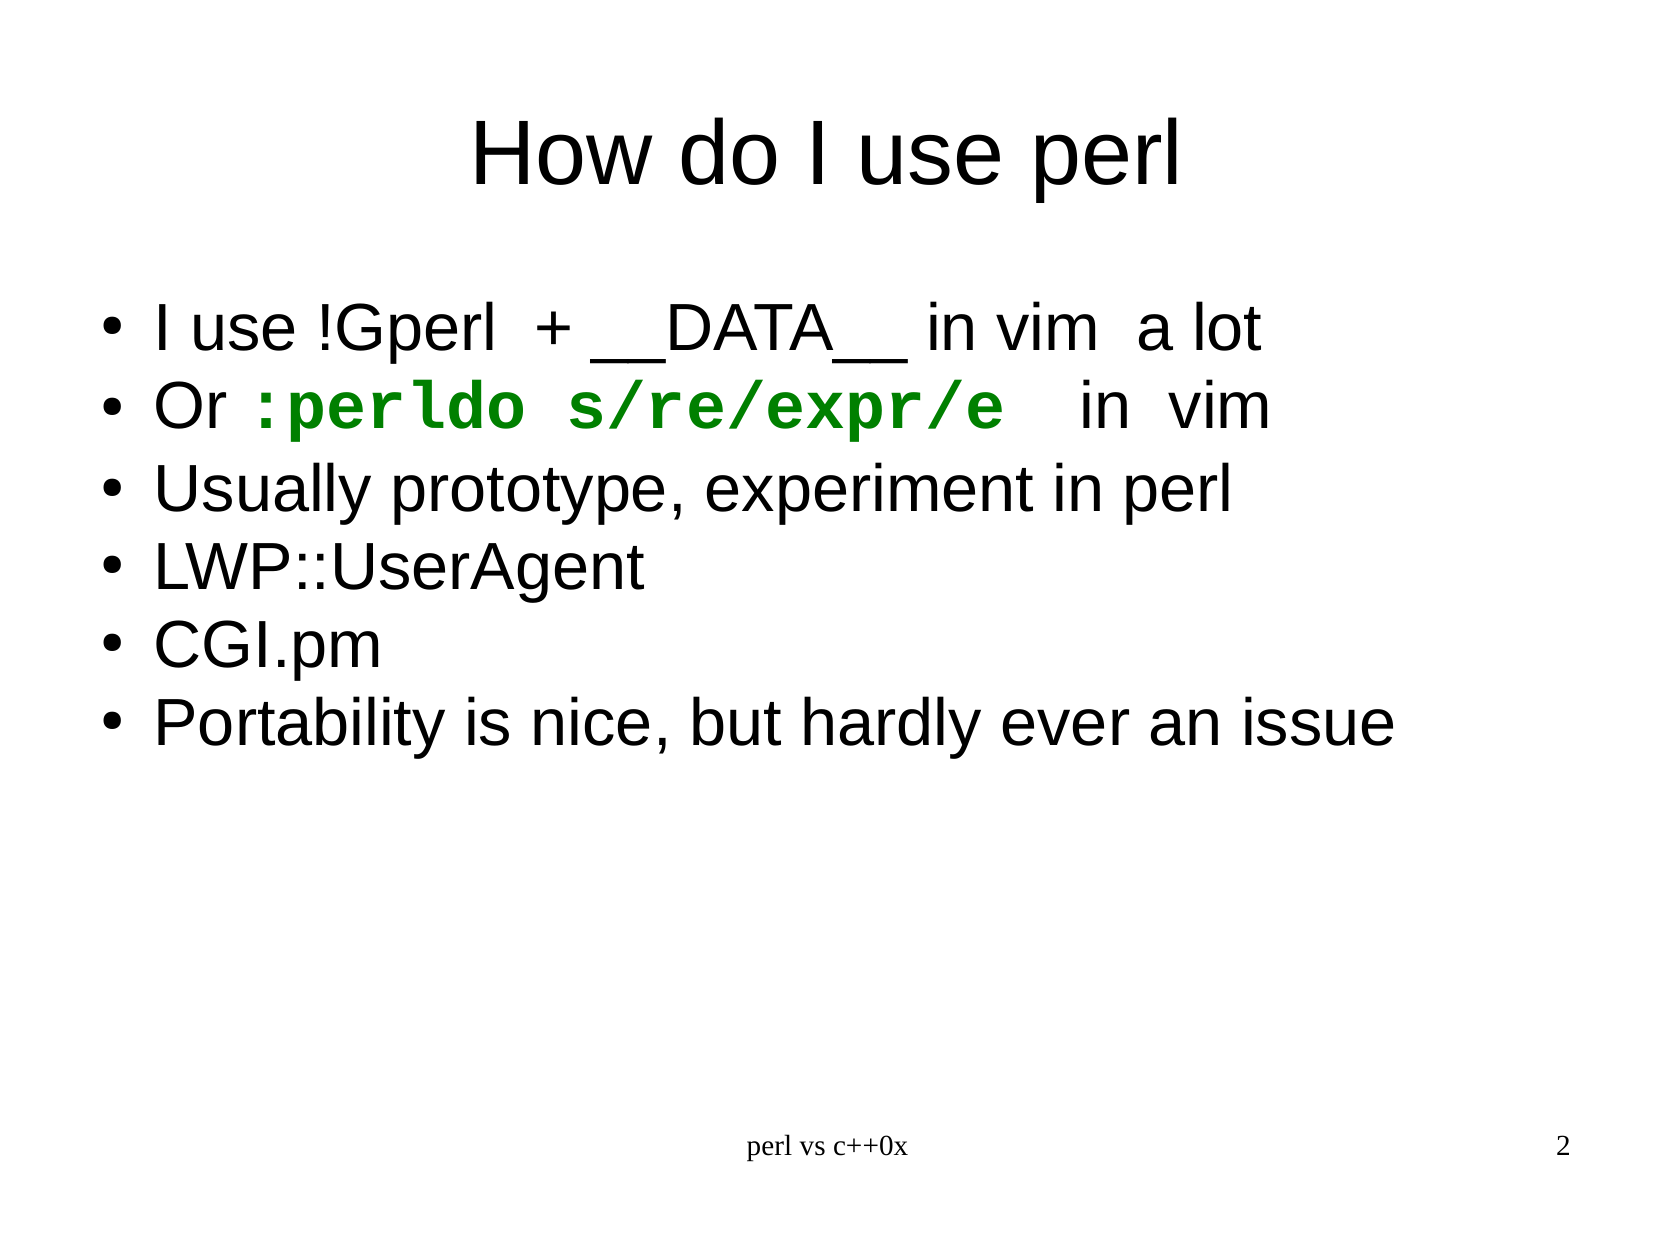

# How do I use perl
I use !Gperl + __DATA__ in vim a lot
Or :perldo s/re/expr/e in vim
Usually prototype, experiment in perl
LWP::UserAgent
CGI.pm
Portability is nice, but hardly ever an issue
perl vs c++0x
2